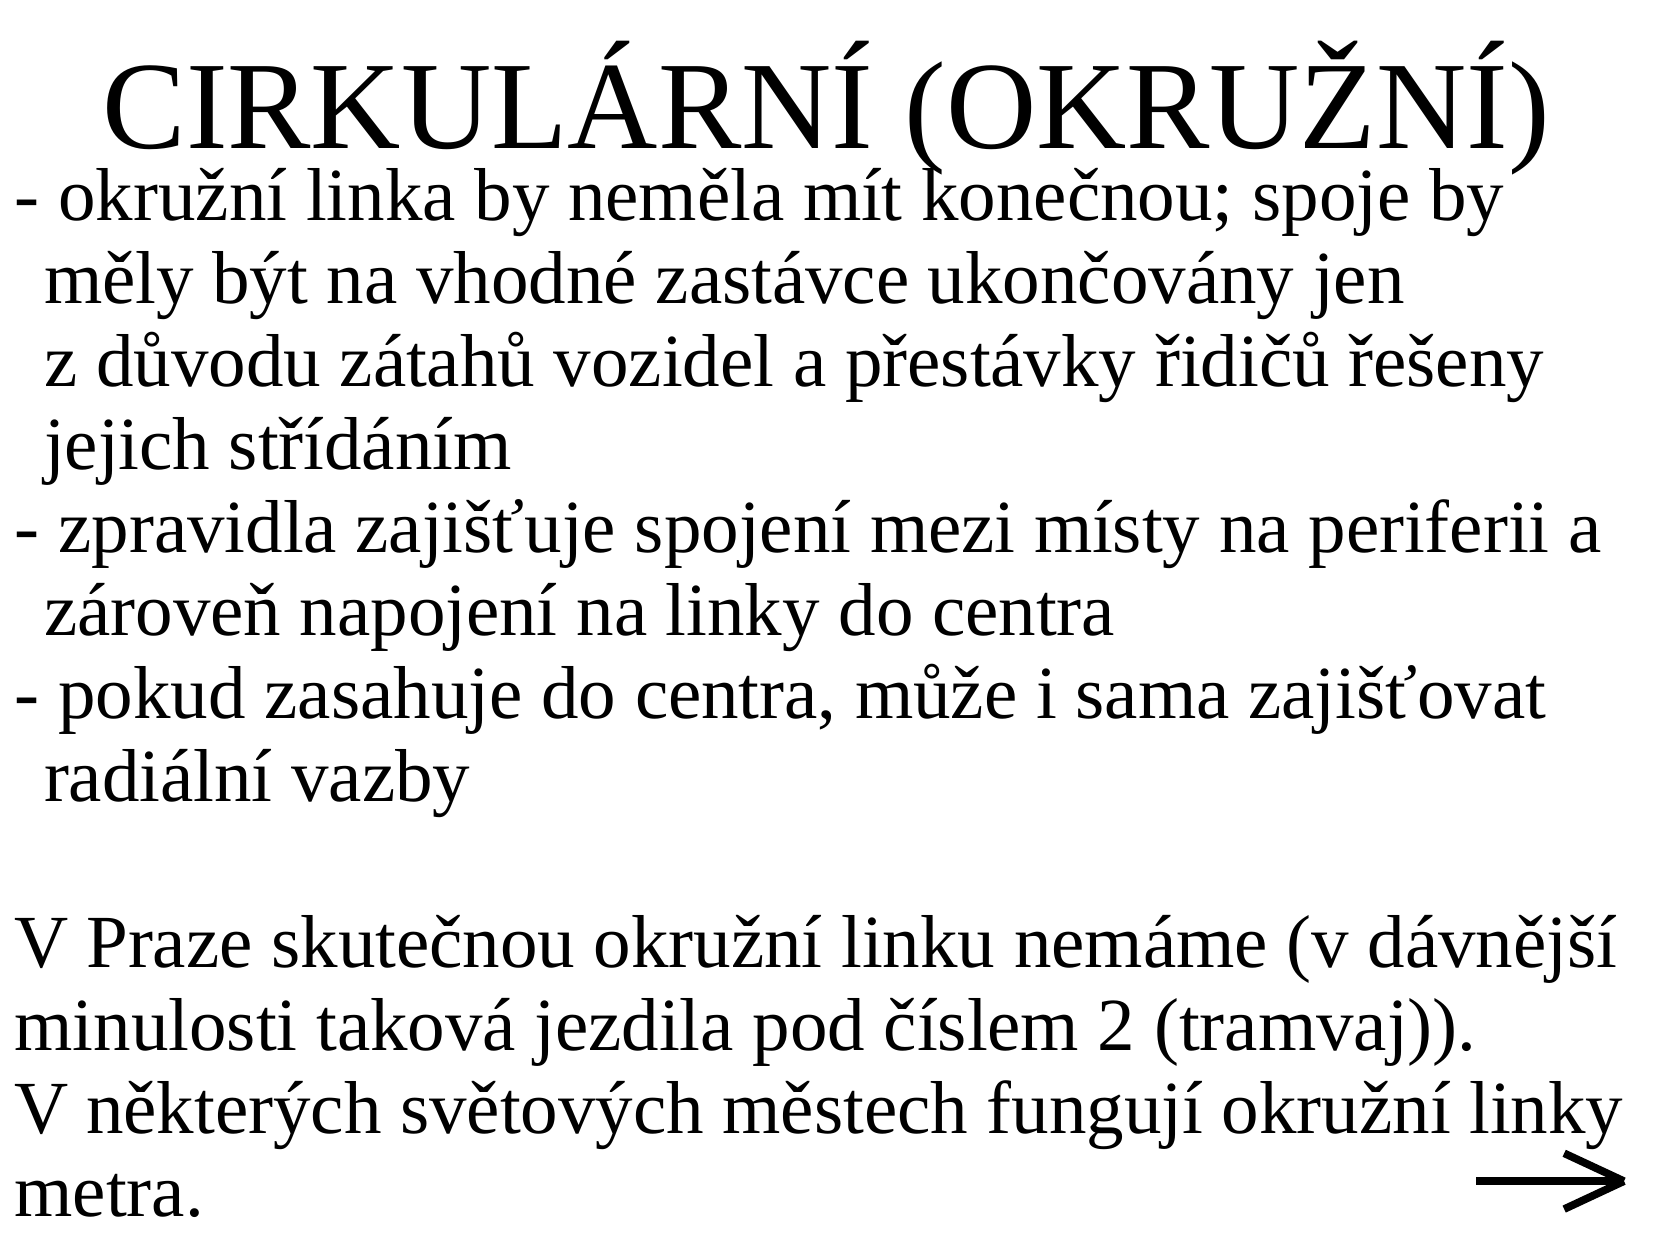

CIRKULÁRNÍ (OKRUŽNÍ)
- okružní linka by neměla mít konečnou; spoje by měly být na vhodné zastávce ukončovány jen z důvodu zátahů vozidel a přestávky řidičů řešeny jejich střídáním
- zpravidla zajišťuje spojení mezi místy na periferii a zároveň napojení na linky do centra
- pokud zasahuje do centra, může i sama zajišťovat radiální vazby
V Praze skutečnou okružní linku nemáme (v dávnější minulosti taková jezdila pod číslem 2 (tramvaj)).
V některých světových městech fungují okružní linky metra.